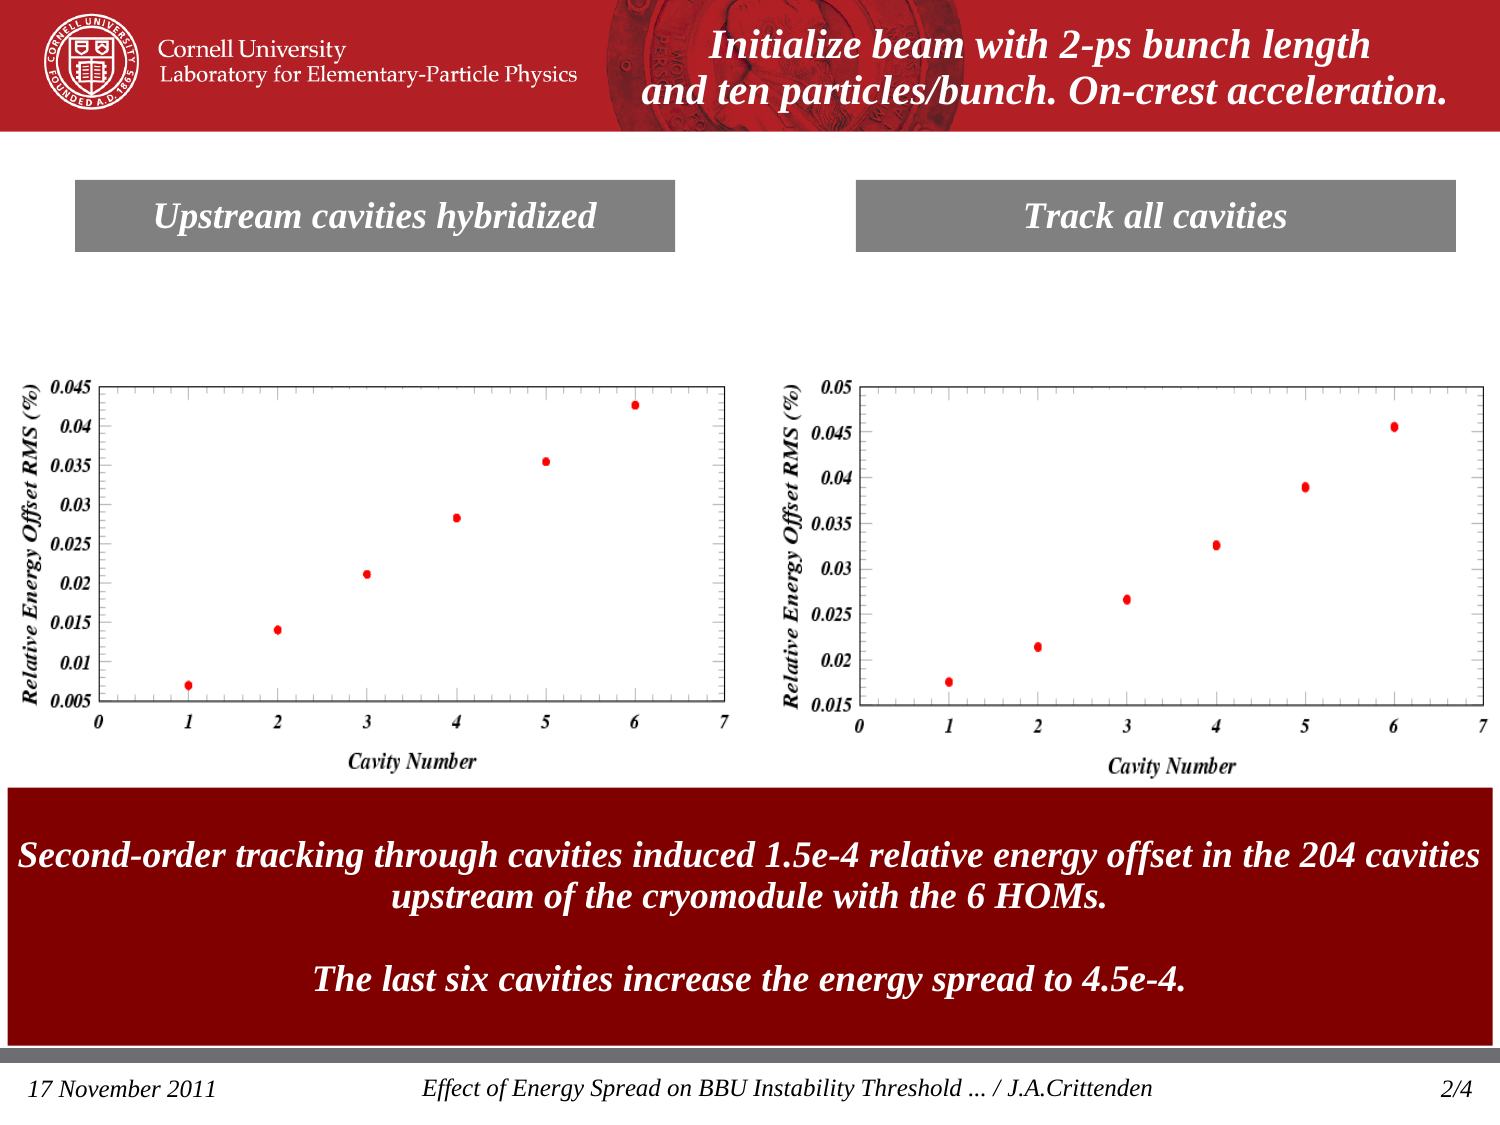

# Initialize beam with 2-ps bunch length and ten particles/bunch. On-crest acceleration.
Upstream cavities hybridized
Track all cavities
ized
ized
d
d
Second-order tracking through cavities induced 1.5e-4 relative energy offset in the 204 cavities upstream of the cryomodule with the 6 HOMs.
The last six cavities increase the energy spread to 4.5e-4.